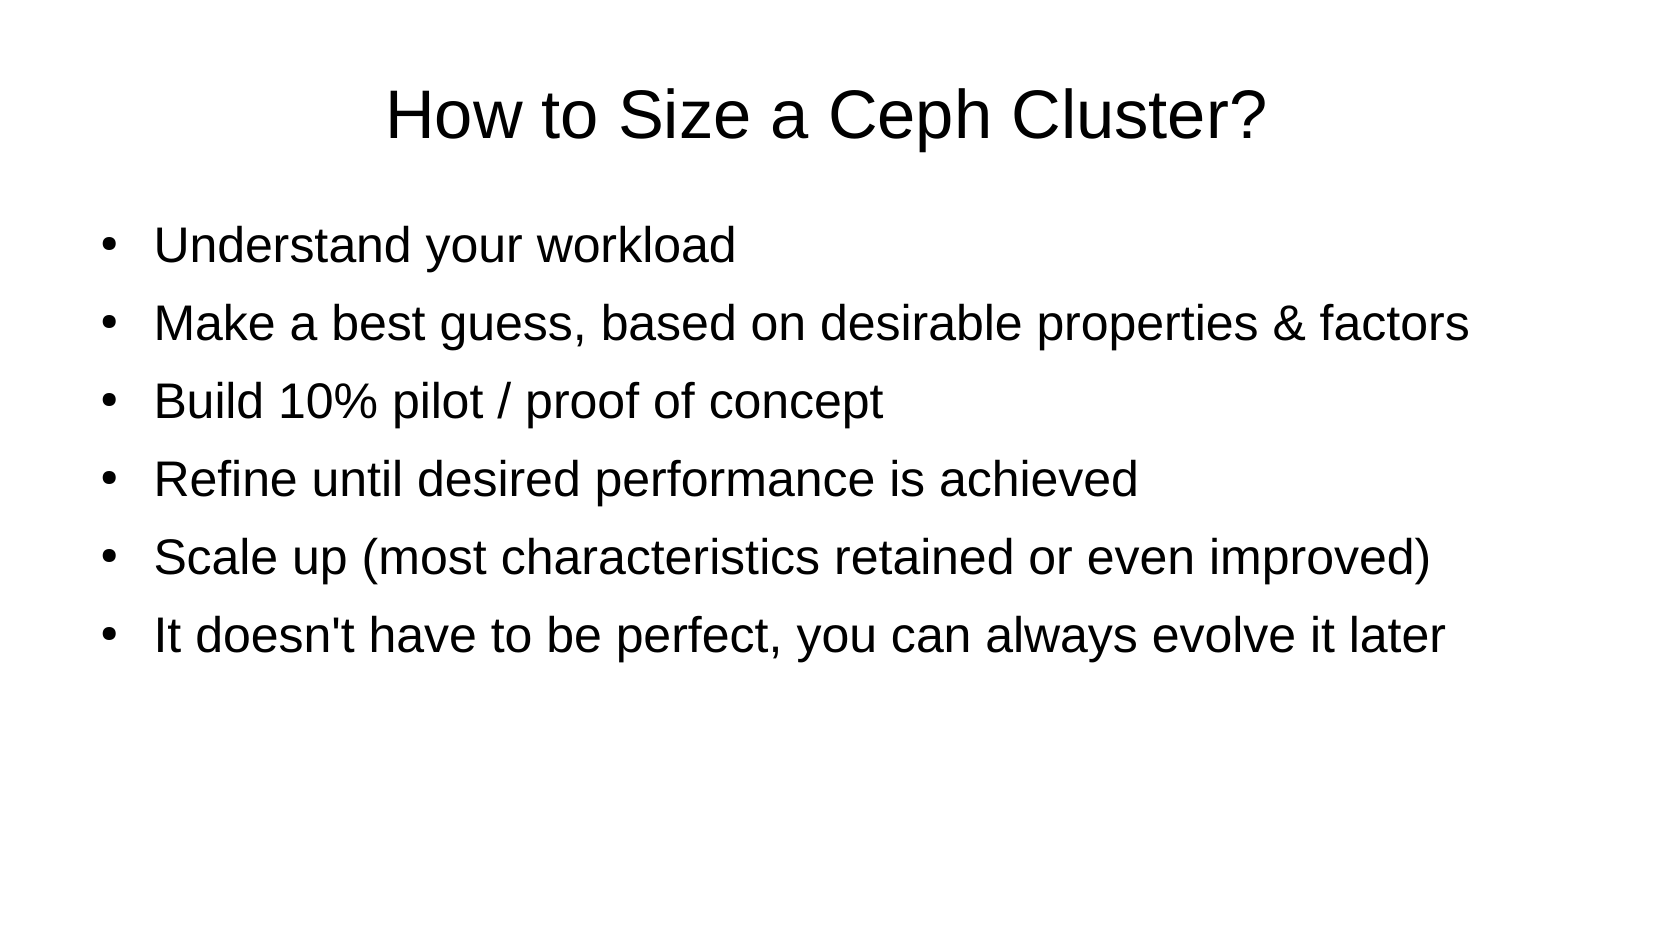

# How to Size a Ceph Cluster?
Understand your workload
Make a best guess, based on desirable properties & factors
Build 10% pilot / proof of concept
Refine until desired performance is achieved
Scale up (most characteristics retained or even improved)
It doesn't have to be perfect, you can always evolve it later